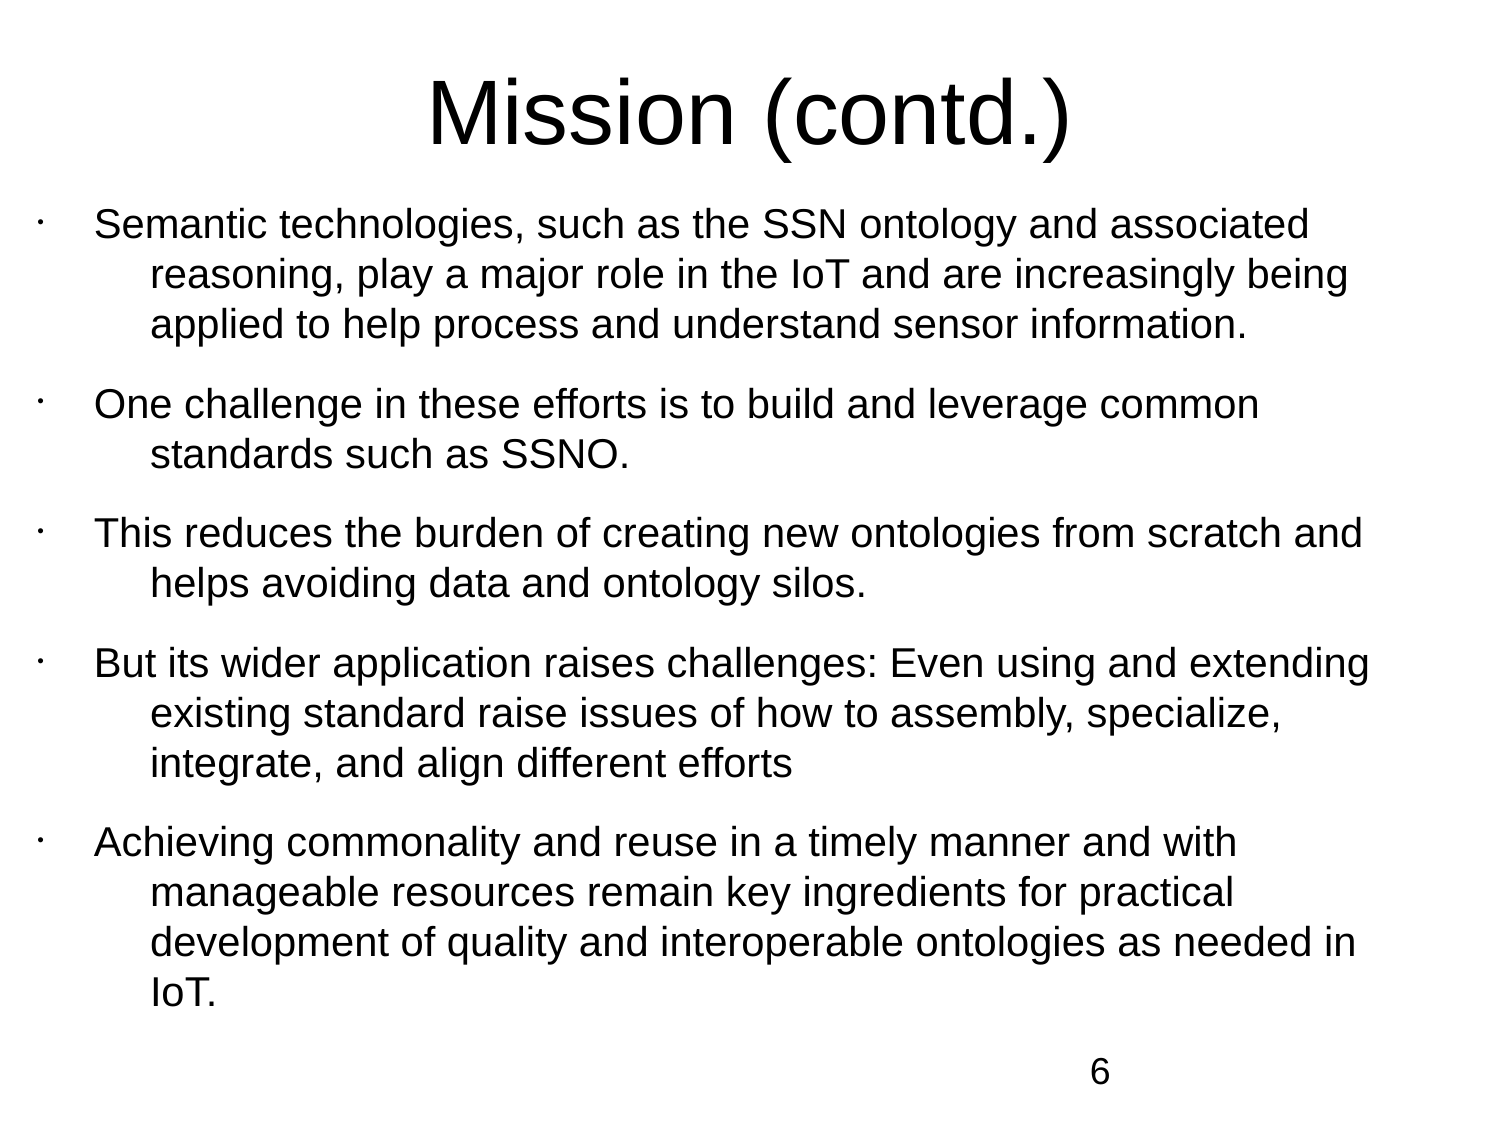

# Mission (contd.)
Semantic technologies, such as the SSN ontology and associated reasoning, play a major role in the IoT and are increasingly being applied to help process and understand sensor information.
One challenge in these efforts is to build and leverage common standards such as SSNO.
This reduces the burden of creating new ontologies from scratch and helps avoiding data and ontology silos.
But its wider application raises challenges: Even using and extending existing standard raise issues of how to assembly, specialize, integrate, and align different efforts
Achieving commonality and reuse in a timely manner and with manageable resources remain key ingredients for practical development of quality and interoperable ontologies as needed in IoT.